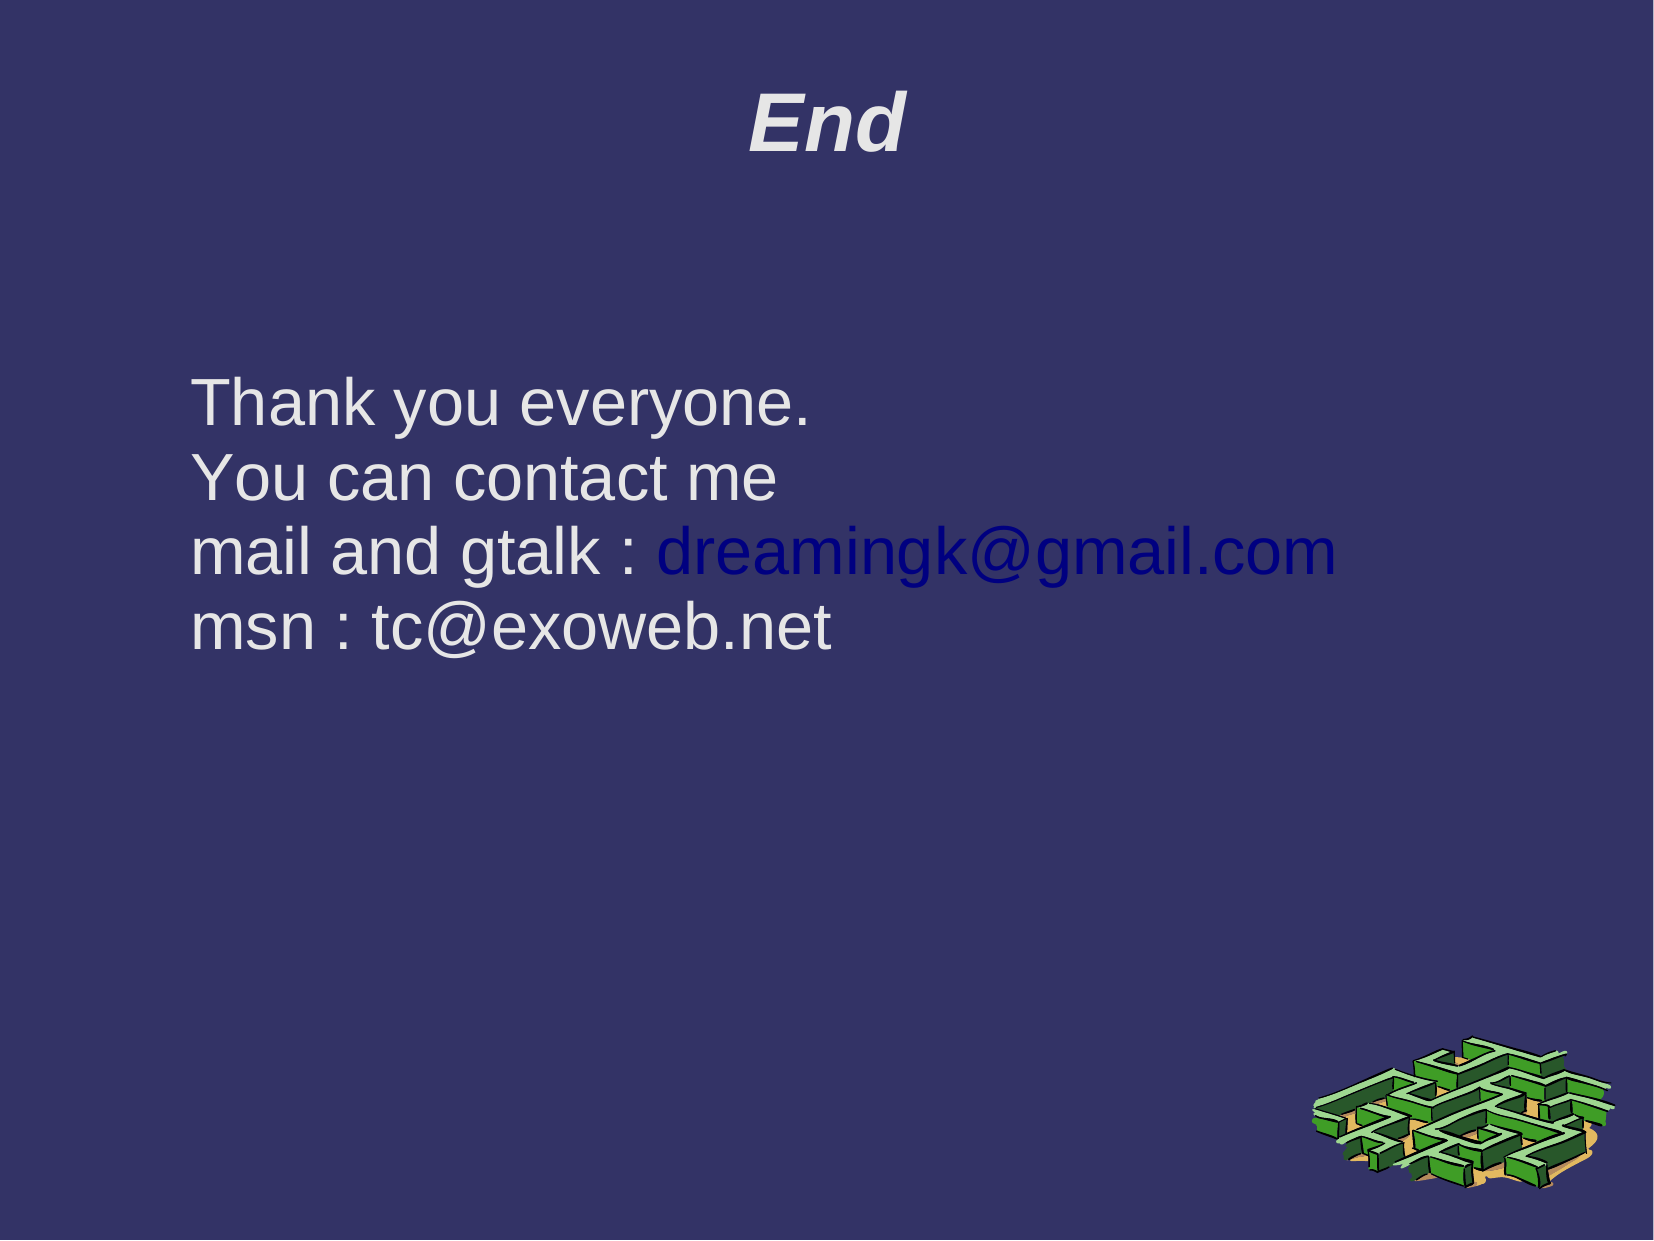

# End
Thank you everyone.
You can contact me
mail and gtalk : dreamingk@gmail.com
msn : tc@exoweb.net